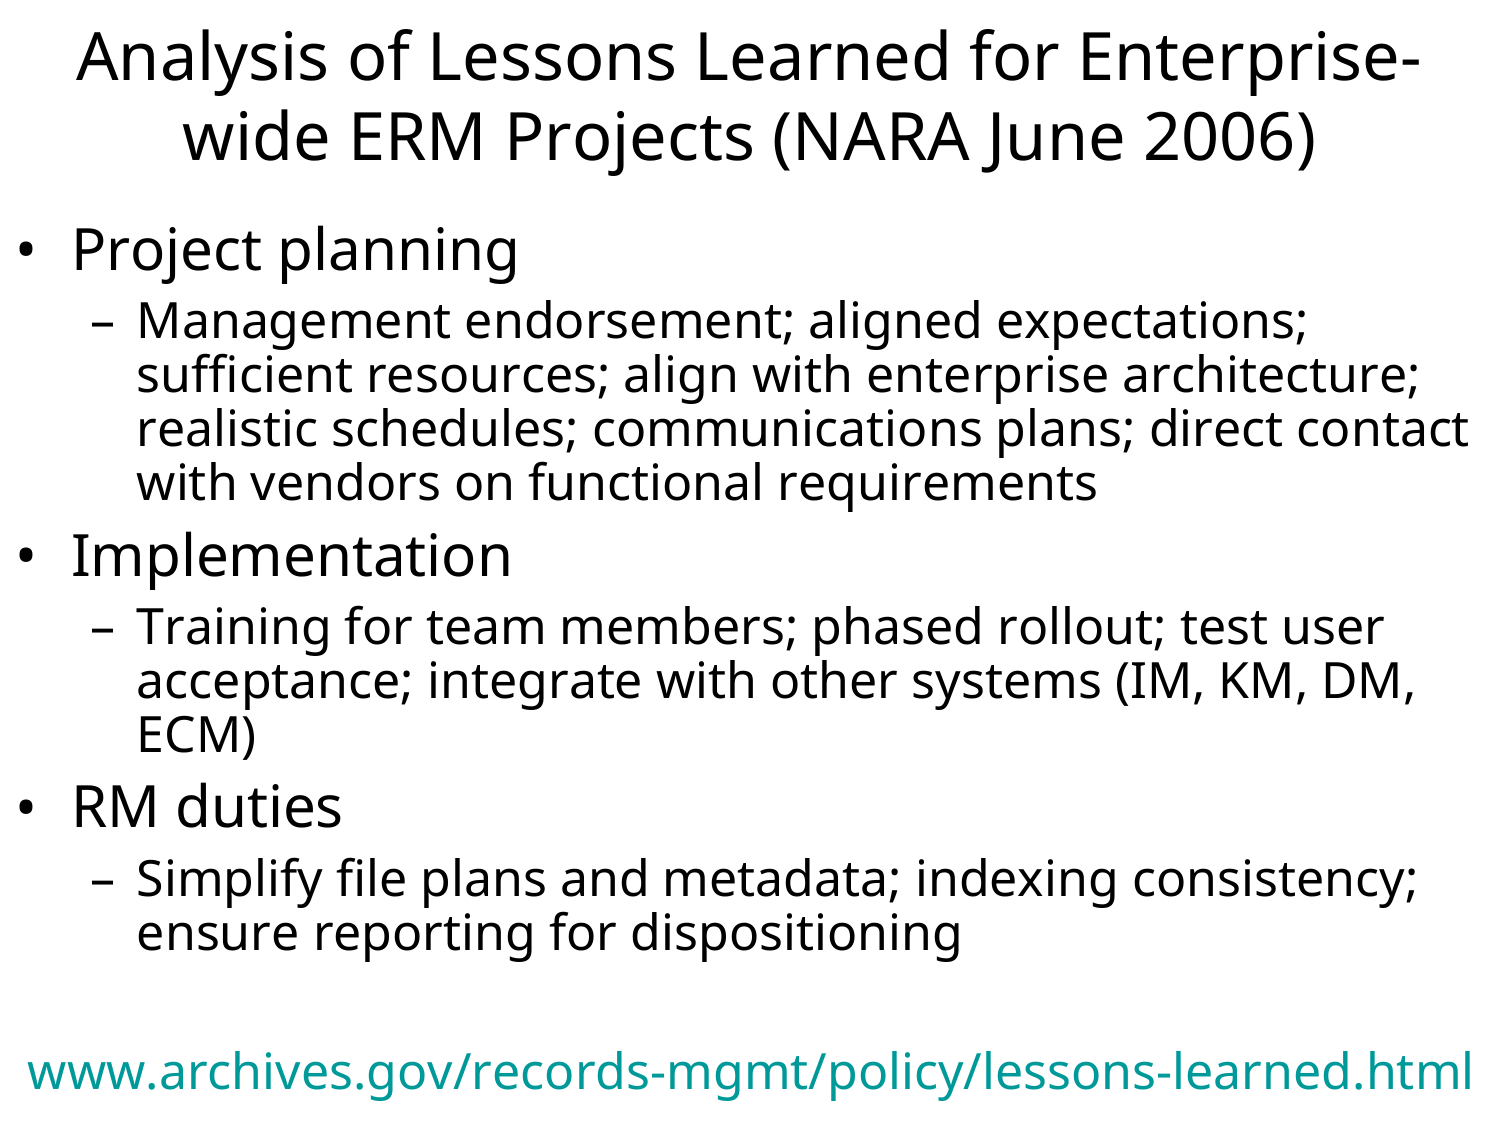

# Analysis of Lessons Learned for Enterprise-wide ERM Projects (NARA June 2006)
Project planning
Management endorsement; aligned expectations; sufficient resources; align with enterprise architecture; realistic schedules; communications plans; direct contact with vendors on functional requirements
Implementation
Training for team members; phased rollout; test user acceptance; integrate with other systems (IM, KM, DM, ECM)
RM duties
Simplify file plans and metadata; indexing consistency; ensure reporting for dispositioning
 www.archives.gov/records-mgmt/policy/lessons-learned.html